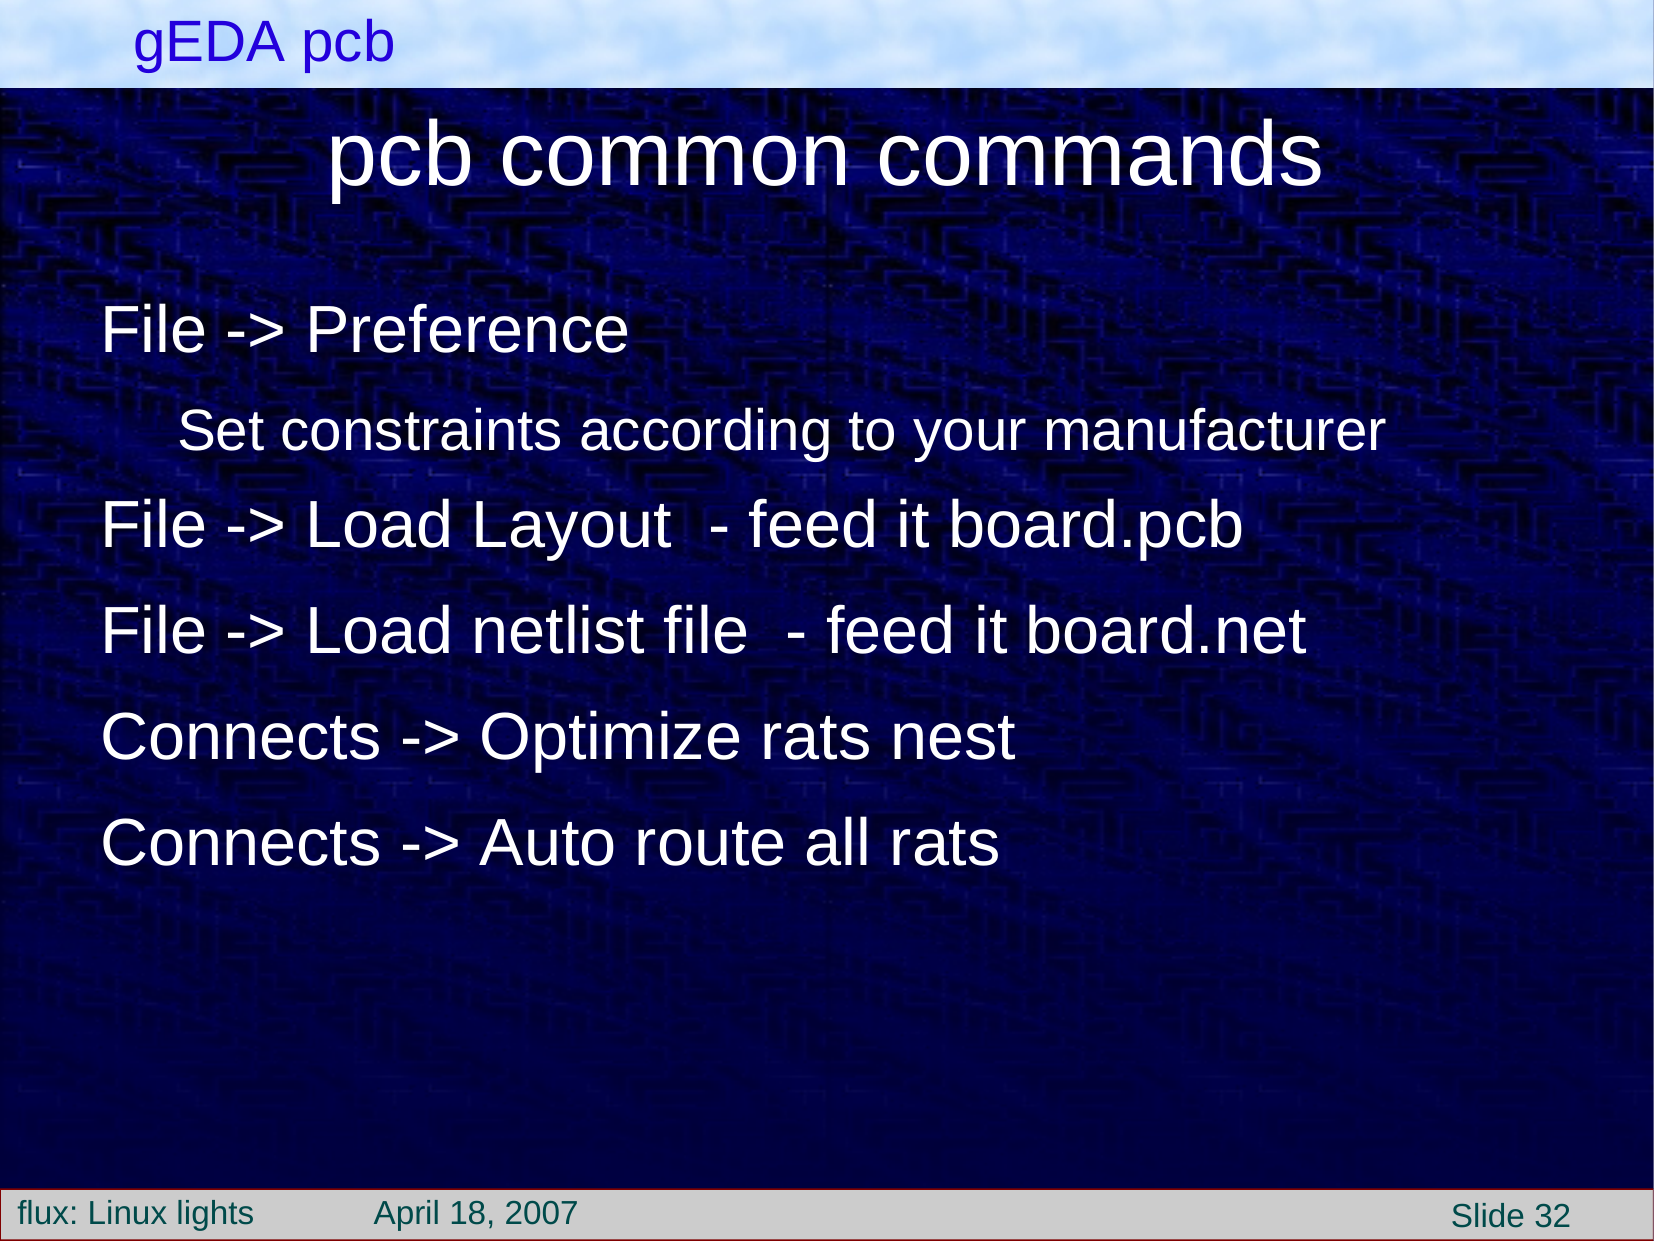

gEDA pcb
# pcb common commands
File -> Preference
Set constraints according to your manufacturer
File -> Load Layout - feed it board.pcb
File -> Load netlist file - feed it board.net
Connects -> Optimize rats nest
Connects -> Auto route all rats
flux: Linux lights	April 18, 2007
Slide